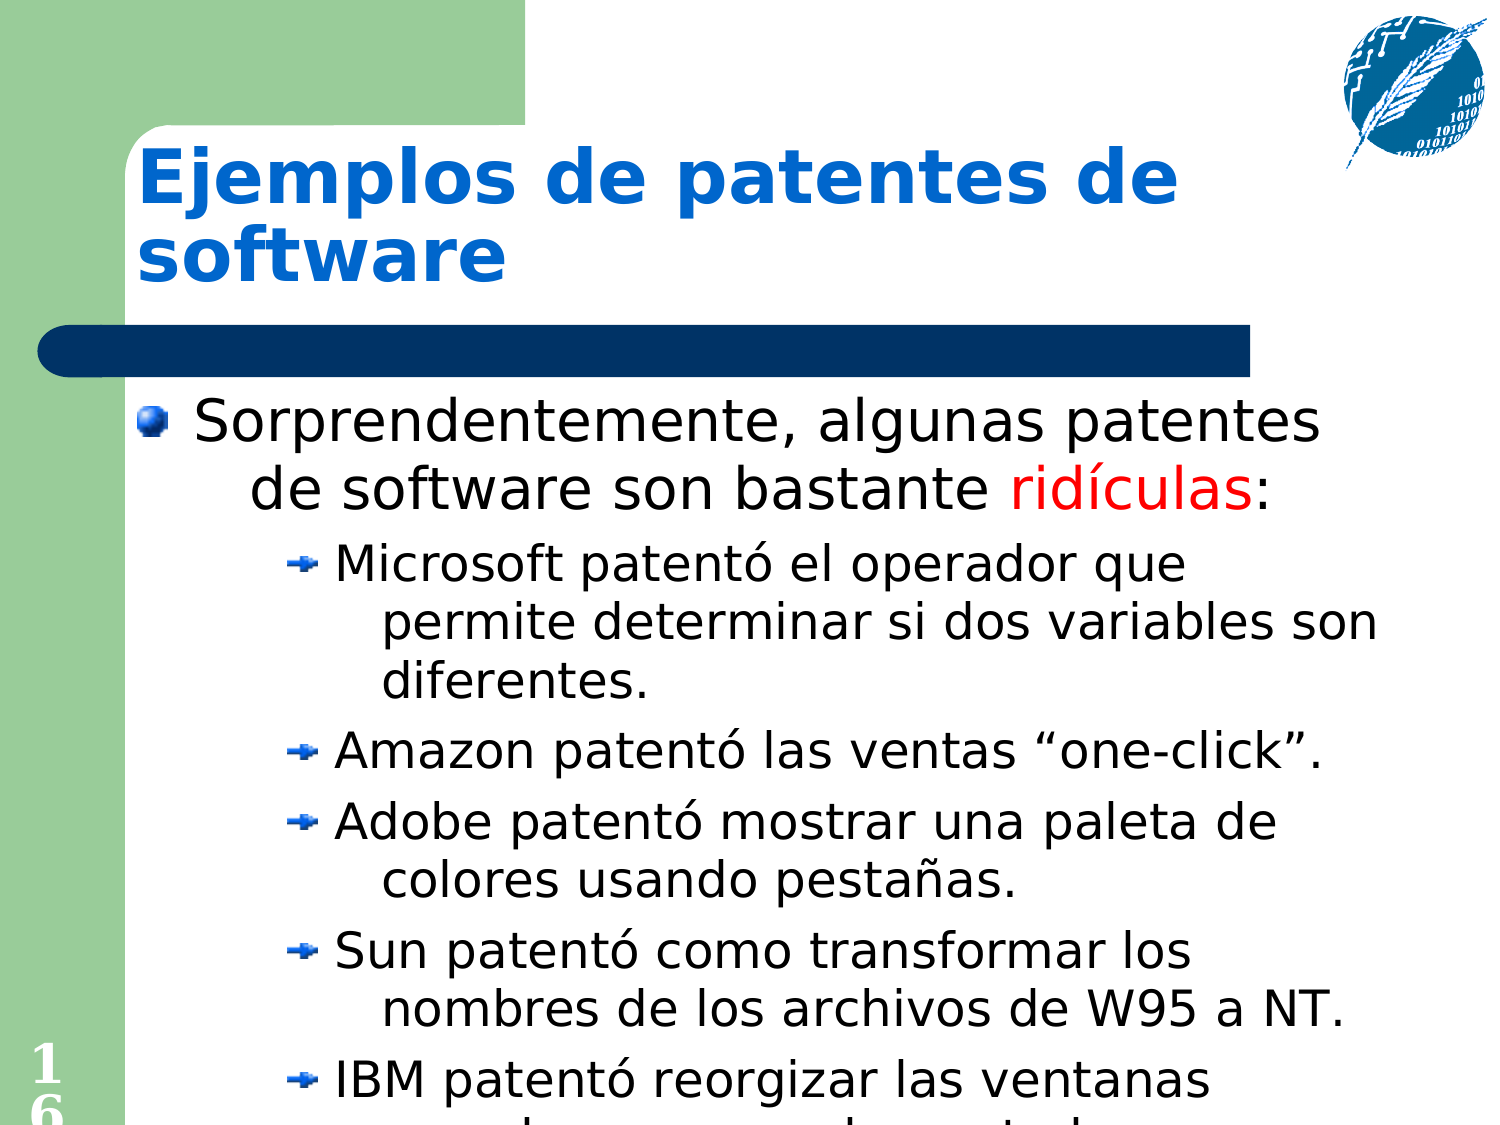

# Ejemplos de patentes de software
Sorprendentemente, algunas patentes de software son bastante ridículas:
Microsoft patentó el operador que permite determinar si dos variables son diferentes.
Amazon patentó las ventas “one-click”.
Adobe patentó mostrar una paleta de colores usando pestañas.
Sun patentó como transformar los nombres de los archivos de W95 a NT.
IBM patentó reorgizar las ventanas cuando no se puede ver todo su contendo.
16